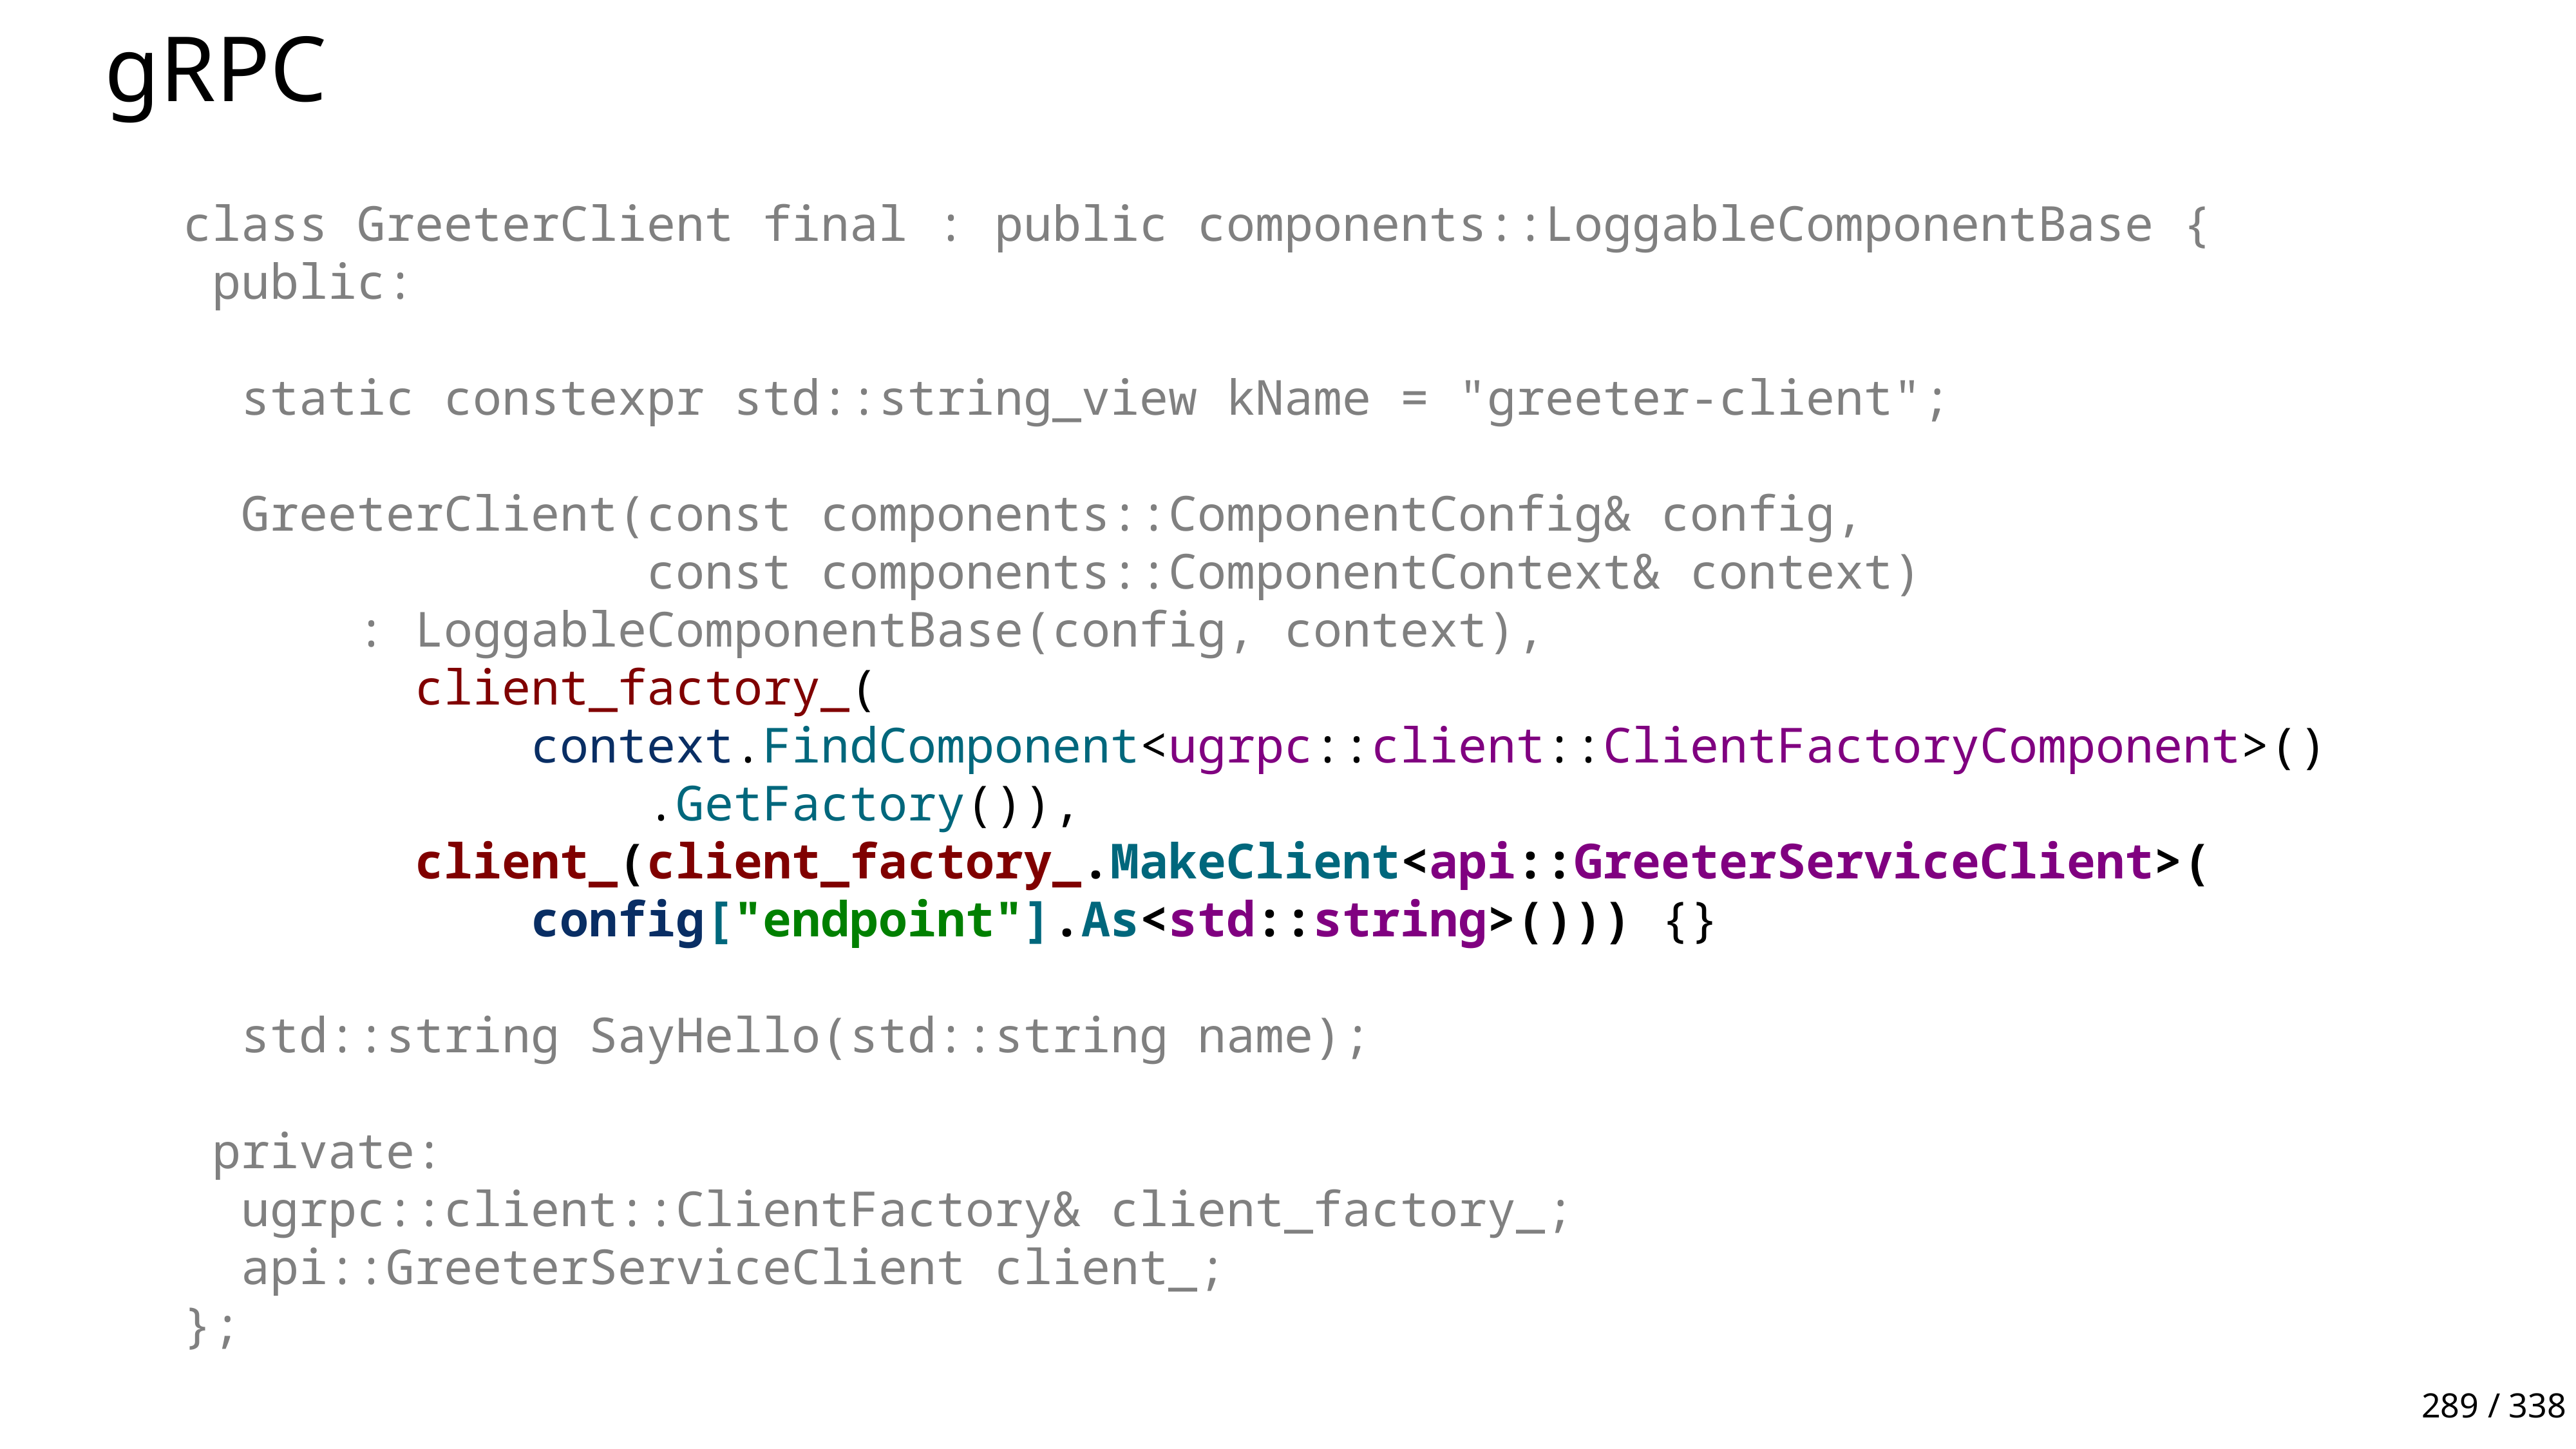

gRPC
class GreeterClient final : public components::LoggableComponentBase {
 public:
 static constexpr std::string_view kName = "greeter-client";
 GreeterClient(const components::ComponentConfig& config,
 const components::ComponentContext& context)
 : LoggableComponentBase(config, context),
 client_factory_(
 context.FindComponent<ugrpc::client::ClientFactoryComponent>()
 .GetFactory()),
 client_(client_factory_.MakeClient<api::GreeterServiceClient>(
 config["endpoint"].As<std::string>())) {}
 std::string SayHello(std::string name);
 private:
 ugrpc::client::ClientFactory& client_factory_;
 api::GreeterServiceClient client_;
};